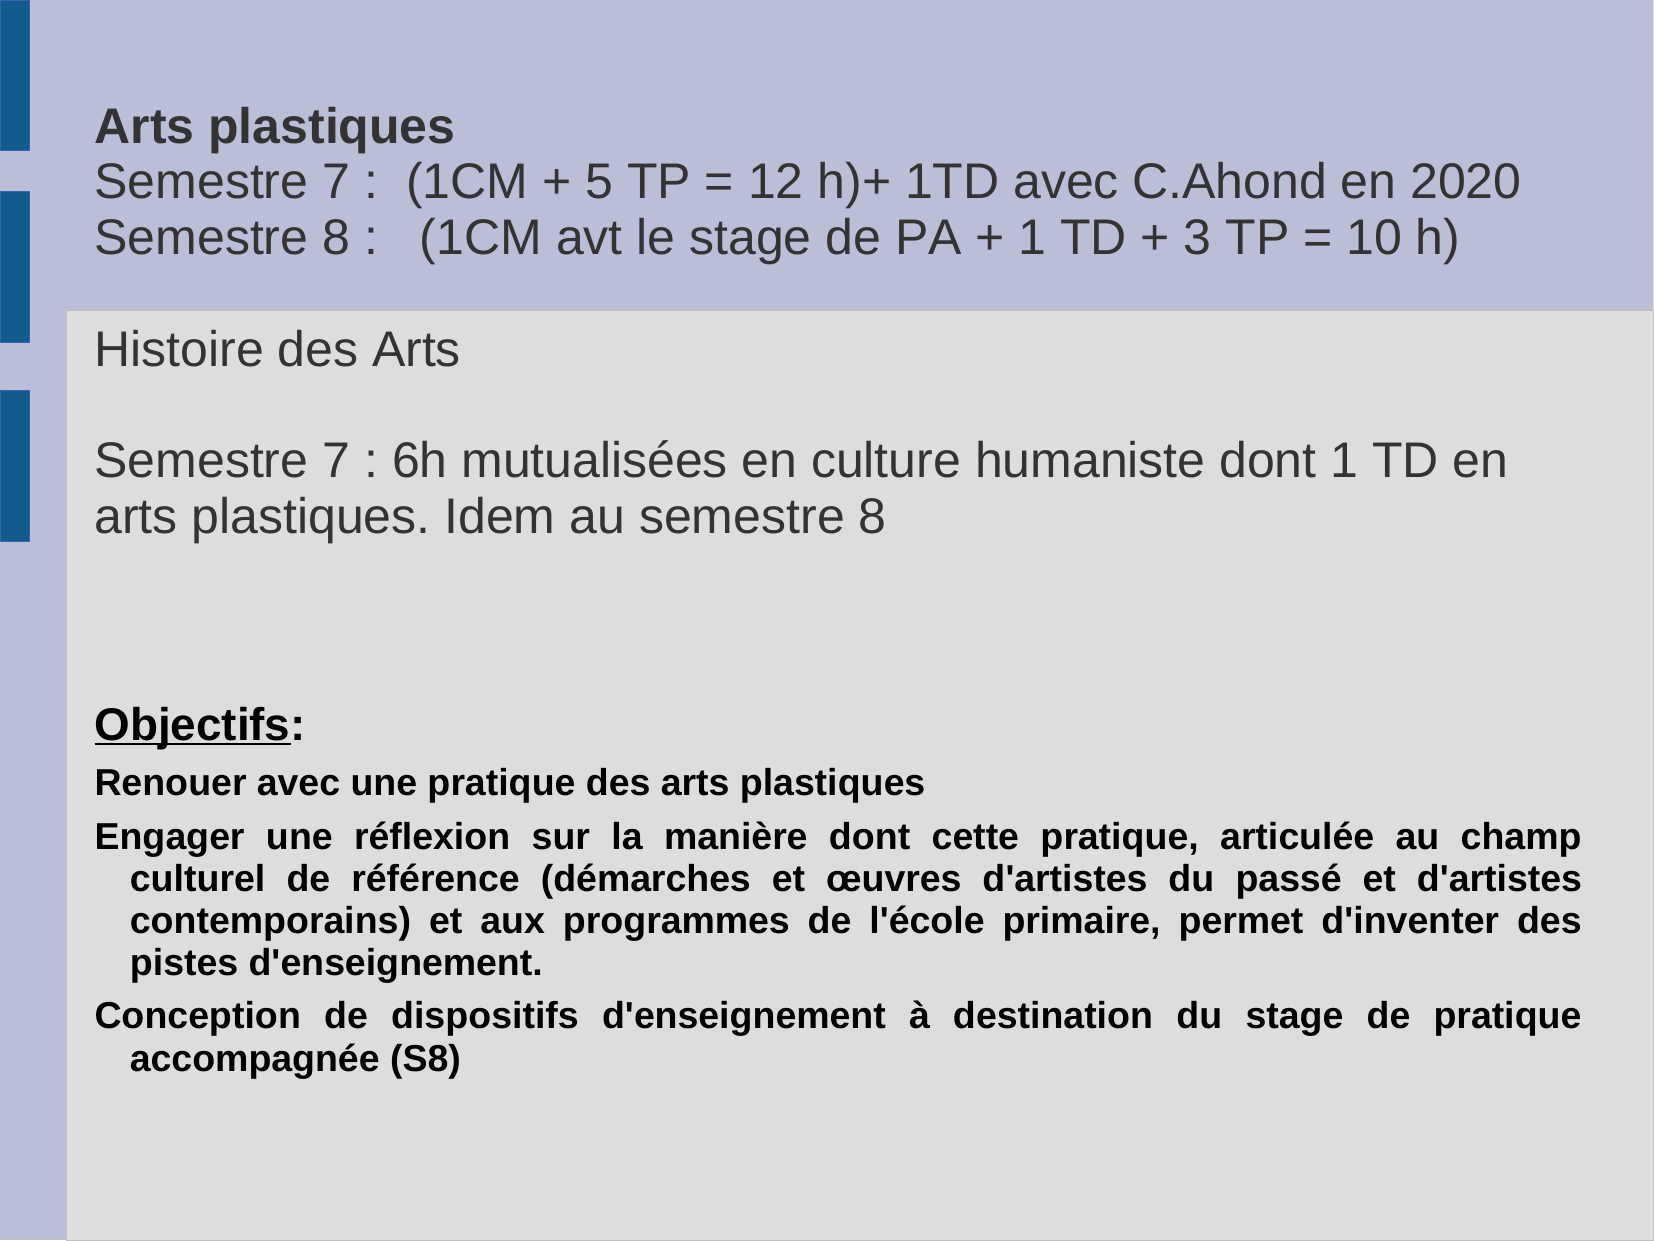

# Arts plastiques Semestre 7 : (1CM + 5 TP = 12 h)+ 1TD avec C.Ahond en 2020 Semestre 8 : (1CM avt le stage de PA + 1 TD + 3 TP = 10 h) Histoire des Arts Semestre 7 : 6h mutualisées en culture humaniste dont 1 TD en arts plastiques. Idem au semestre 8
Objectifs:
Renouer avec une pratique des arts plastiques
Engager une réflexion sur la manière dont cette pratique, articulée au champ culturel de référence (démarches et œuvres d'artistes du passé et d'artistes contemporains) et aux programmes de l'école primaire, permet d'inventer des pistes d'enseignement.
Conception de dispositifs d'enseignement à destination du stage de pratique accompagnée (S8)